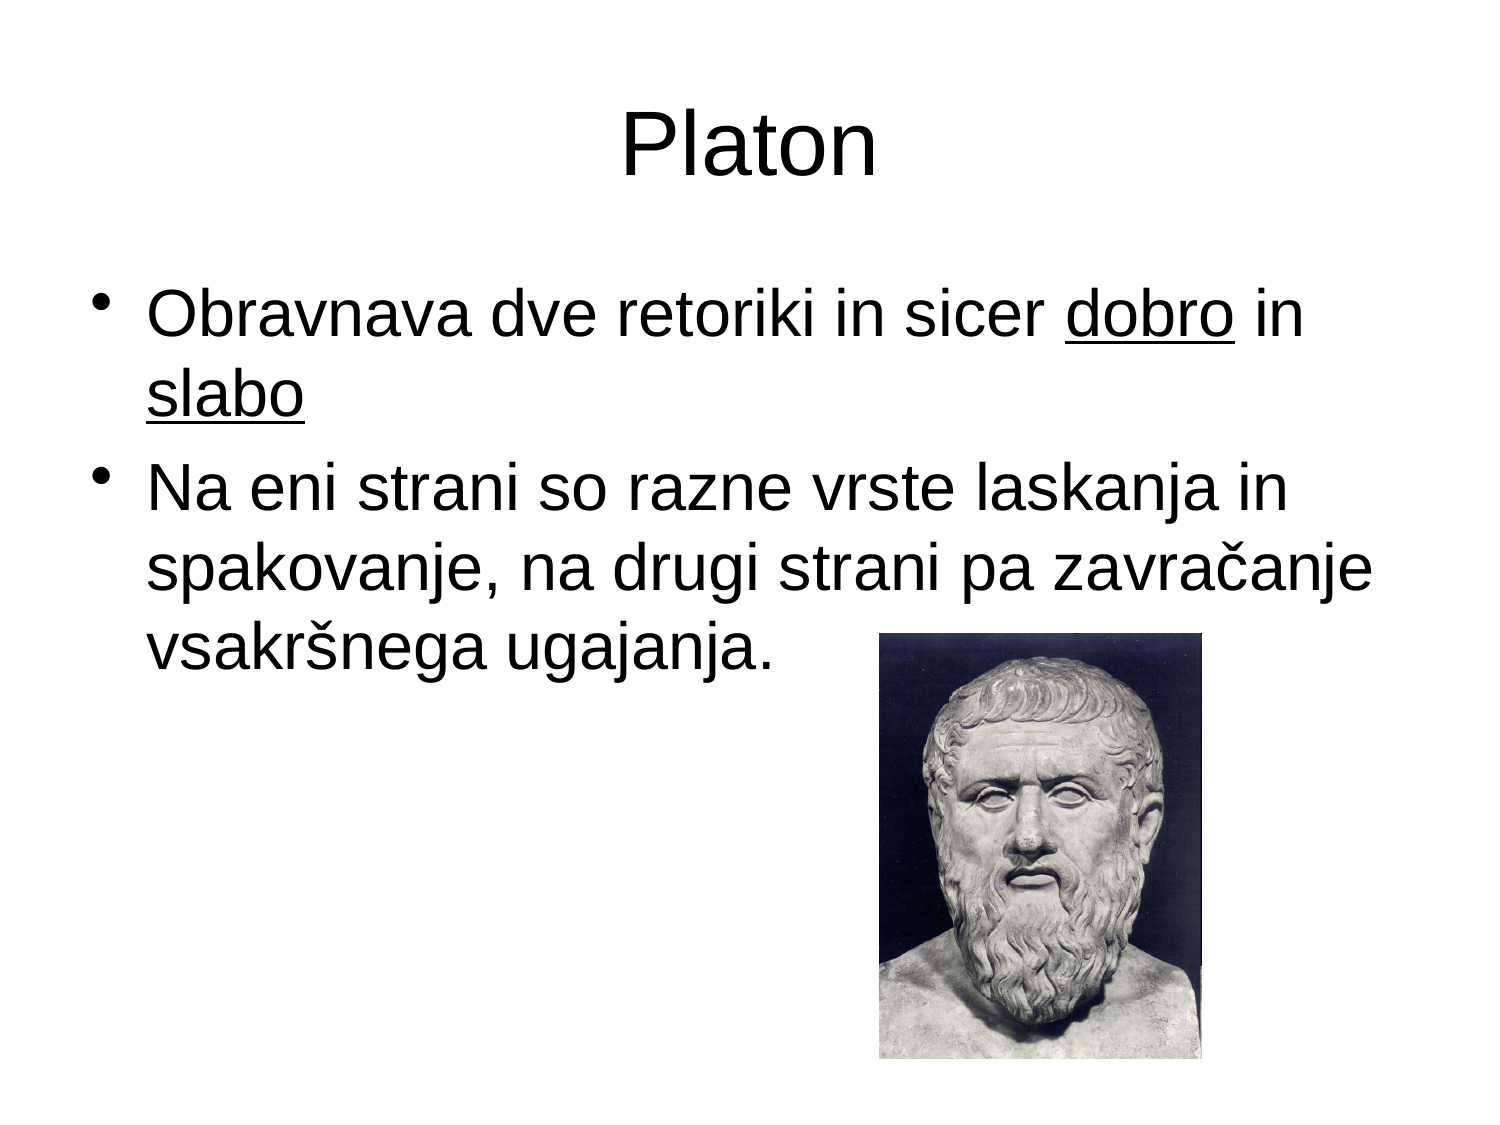

# Platon
Obravnava dve retoriki in sicer dobro in slabo
Na eni strani so razne vrste laskanja in spakovanje, na drugi strani pa zavračanje vsakršnega ugajanja.